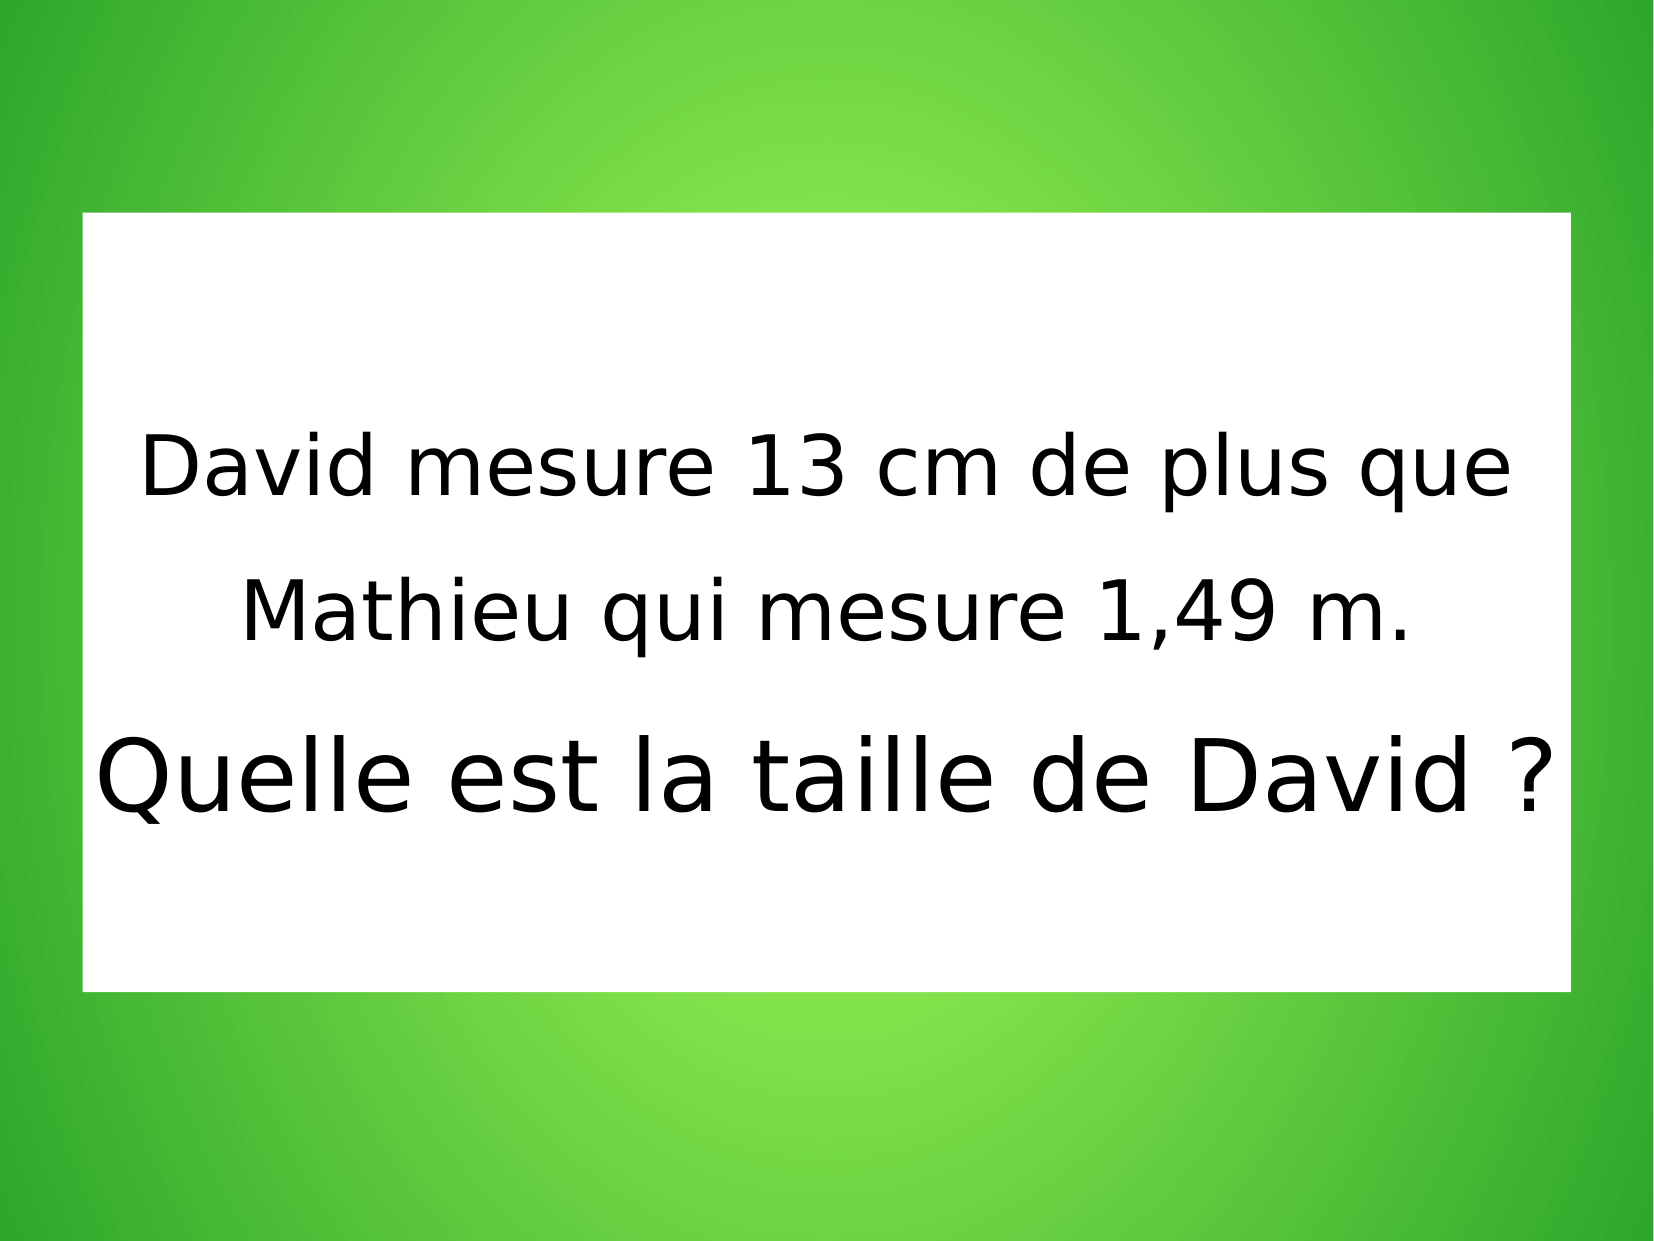

# David mesure 13 cm de plus que Mathieu qui mesure 1,49 m. Quelle est la taille de David ?